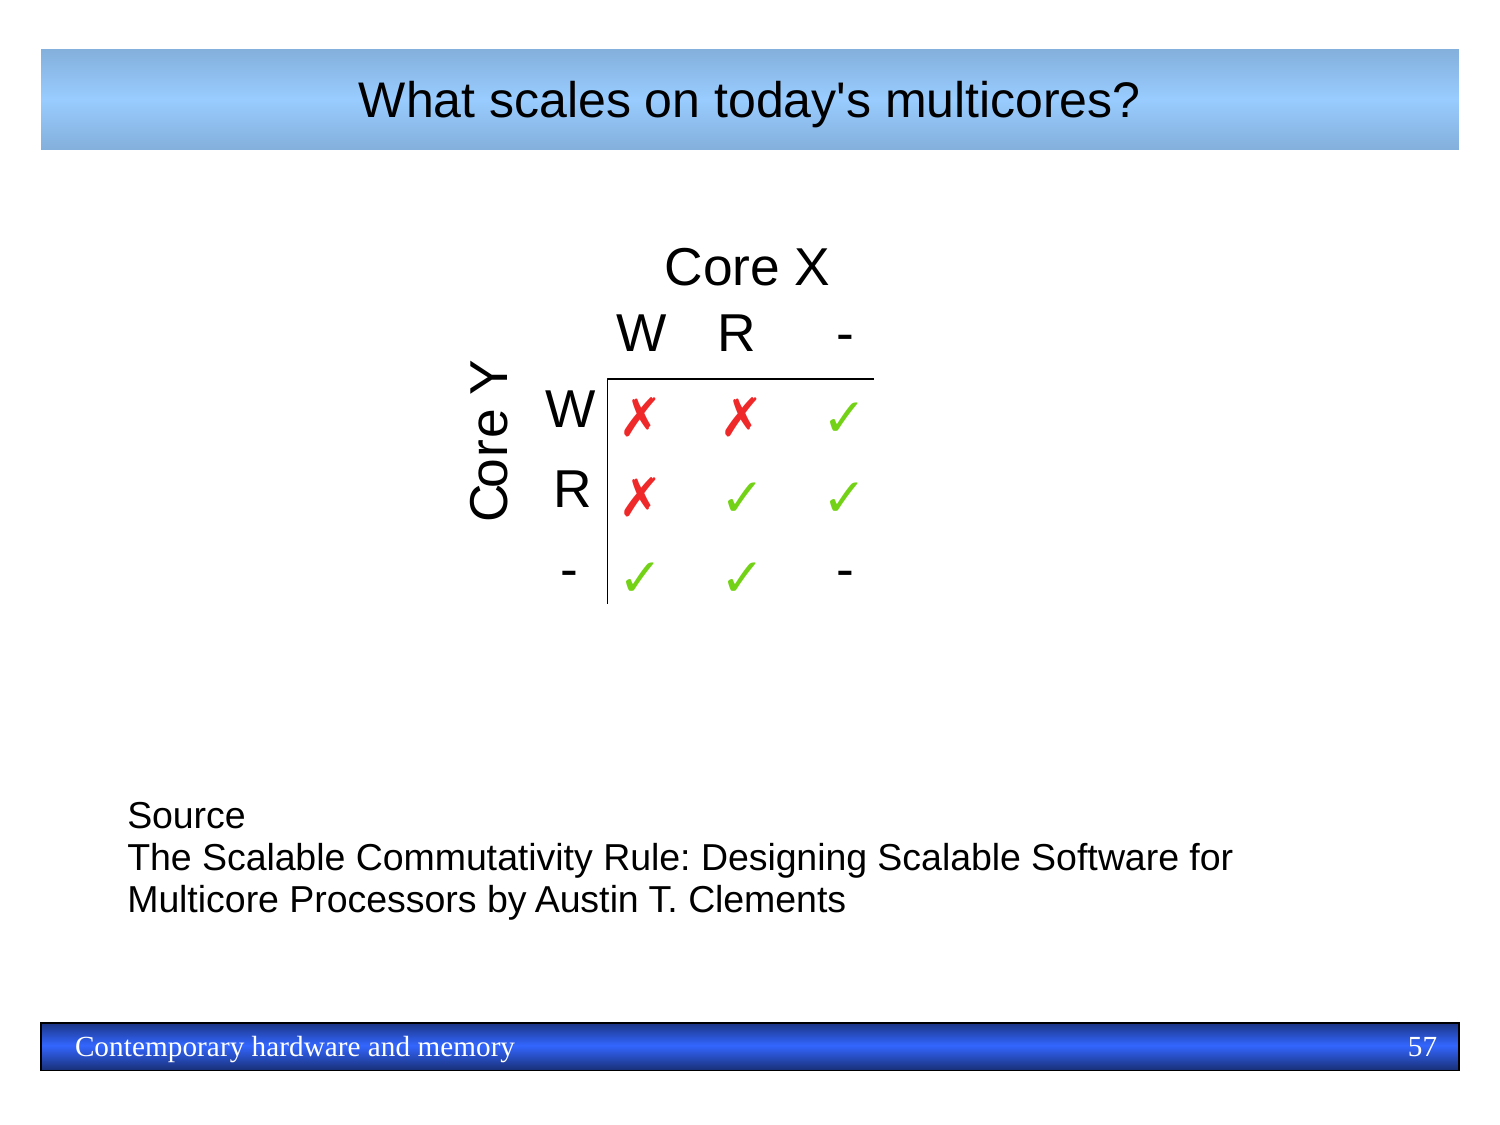

# What scales on today's multicores?
Core X
W
-
R
Y
W
✗
✓
✗
e
r
o
R
✗
✓
✓
C
-
-
✓
✓
Source
The Scalable Commutativity Rule: Designing Scalable Software for Multicore Processors by Austin T. Clements
Contemporary hardware and memory
57